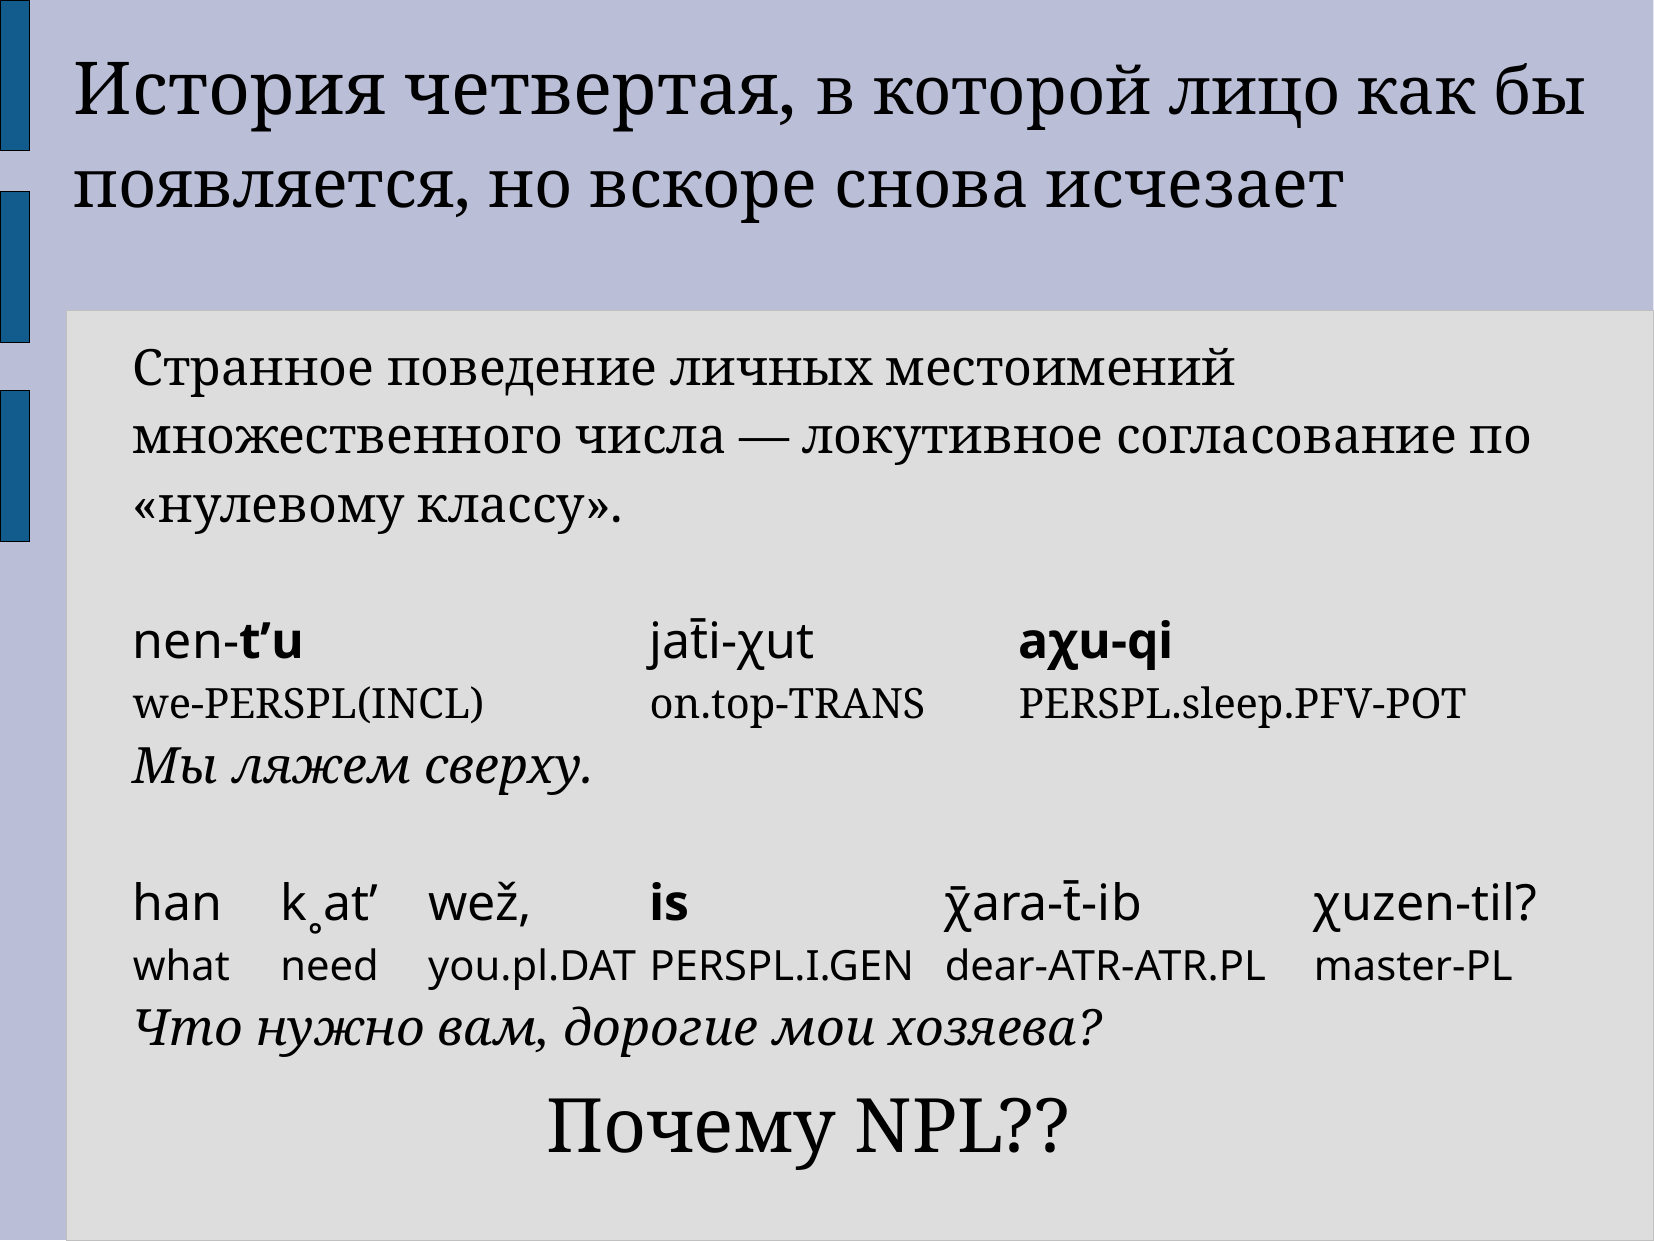

История четвертая, в которой лицо как бы появляется, но вскоре снова исчезает
Странное поведение личных местоимений множественного числа — локутивное согласование по «нулевому классу».
nen-tʼu					jat̄i-χut			aχu-qi
we-PERSPL(INCL)			on.top-TRANS		PERSPL.sleep.PFV-POT
Мы ляжем сверху.
han	k˳atʼ	wež,		is				χ̄ara-t̄-ib			χuzen-til?
what	need	you.pl.DAT	PERSPL.I.GEN	dear-ATR-ATR.PL	master-PL
Что нужно вам, дорогие мои хозяева?
Почему NPL??